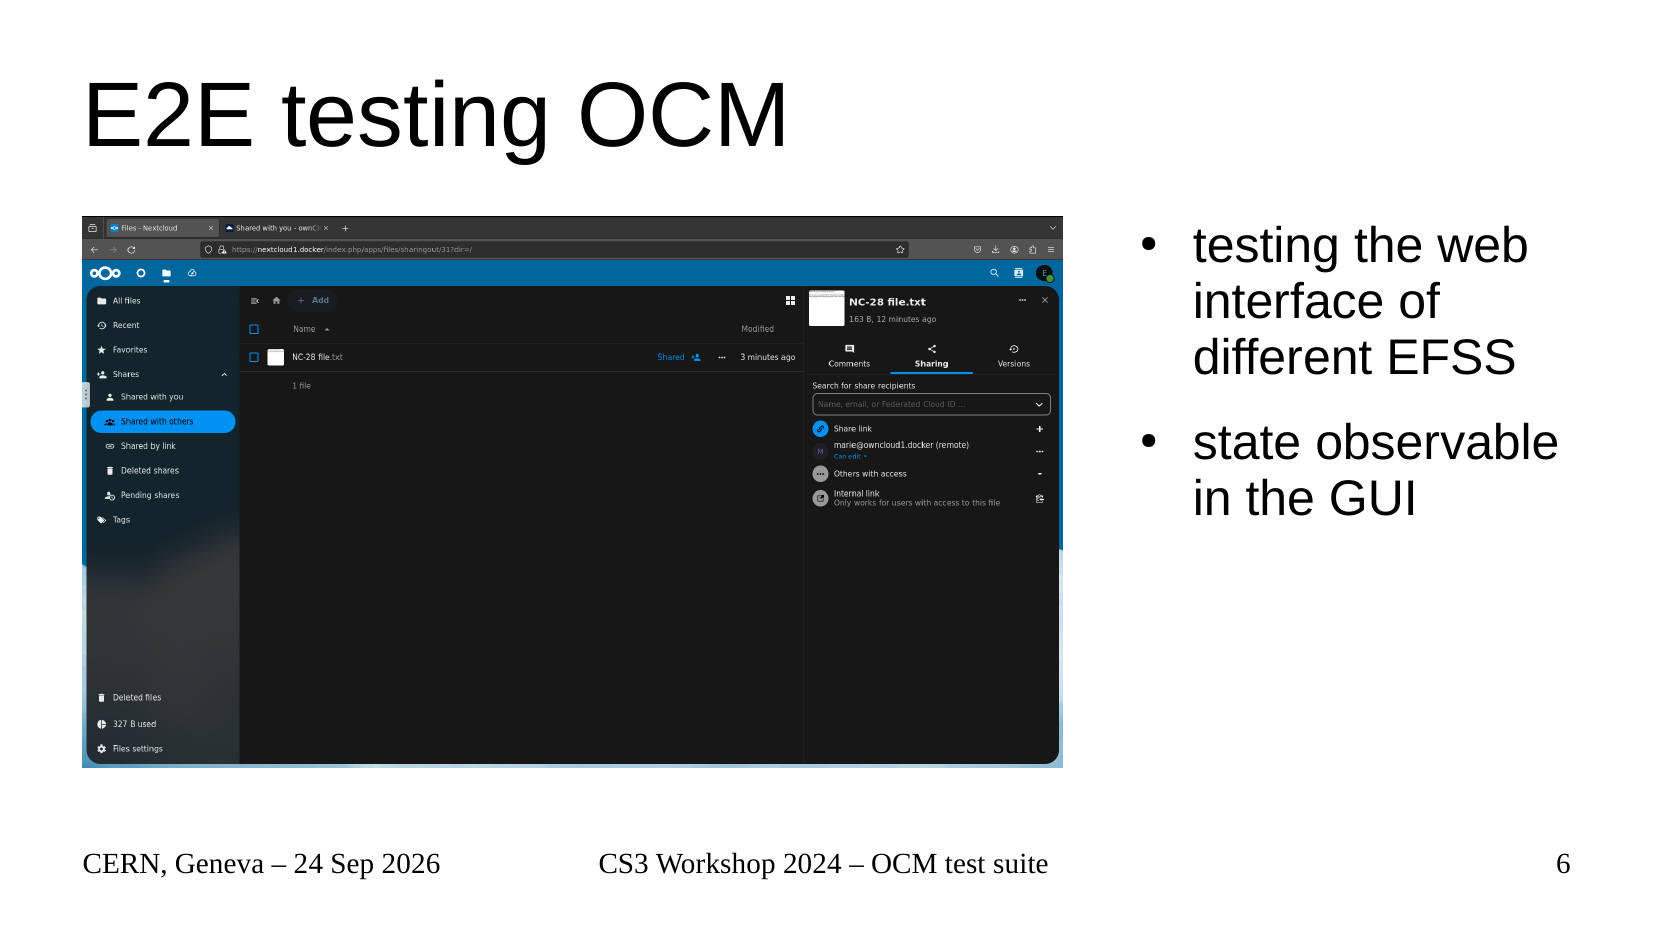

# E2E testing OCM
testing the web interface of different EFSS
state observable in the GUI
6